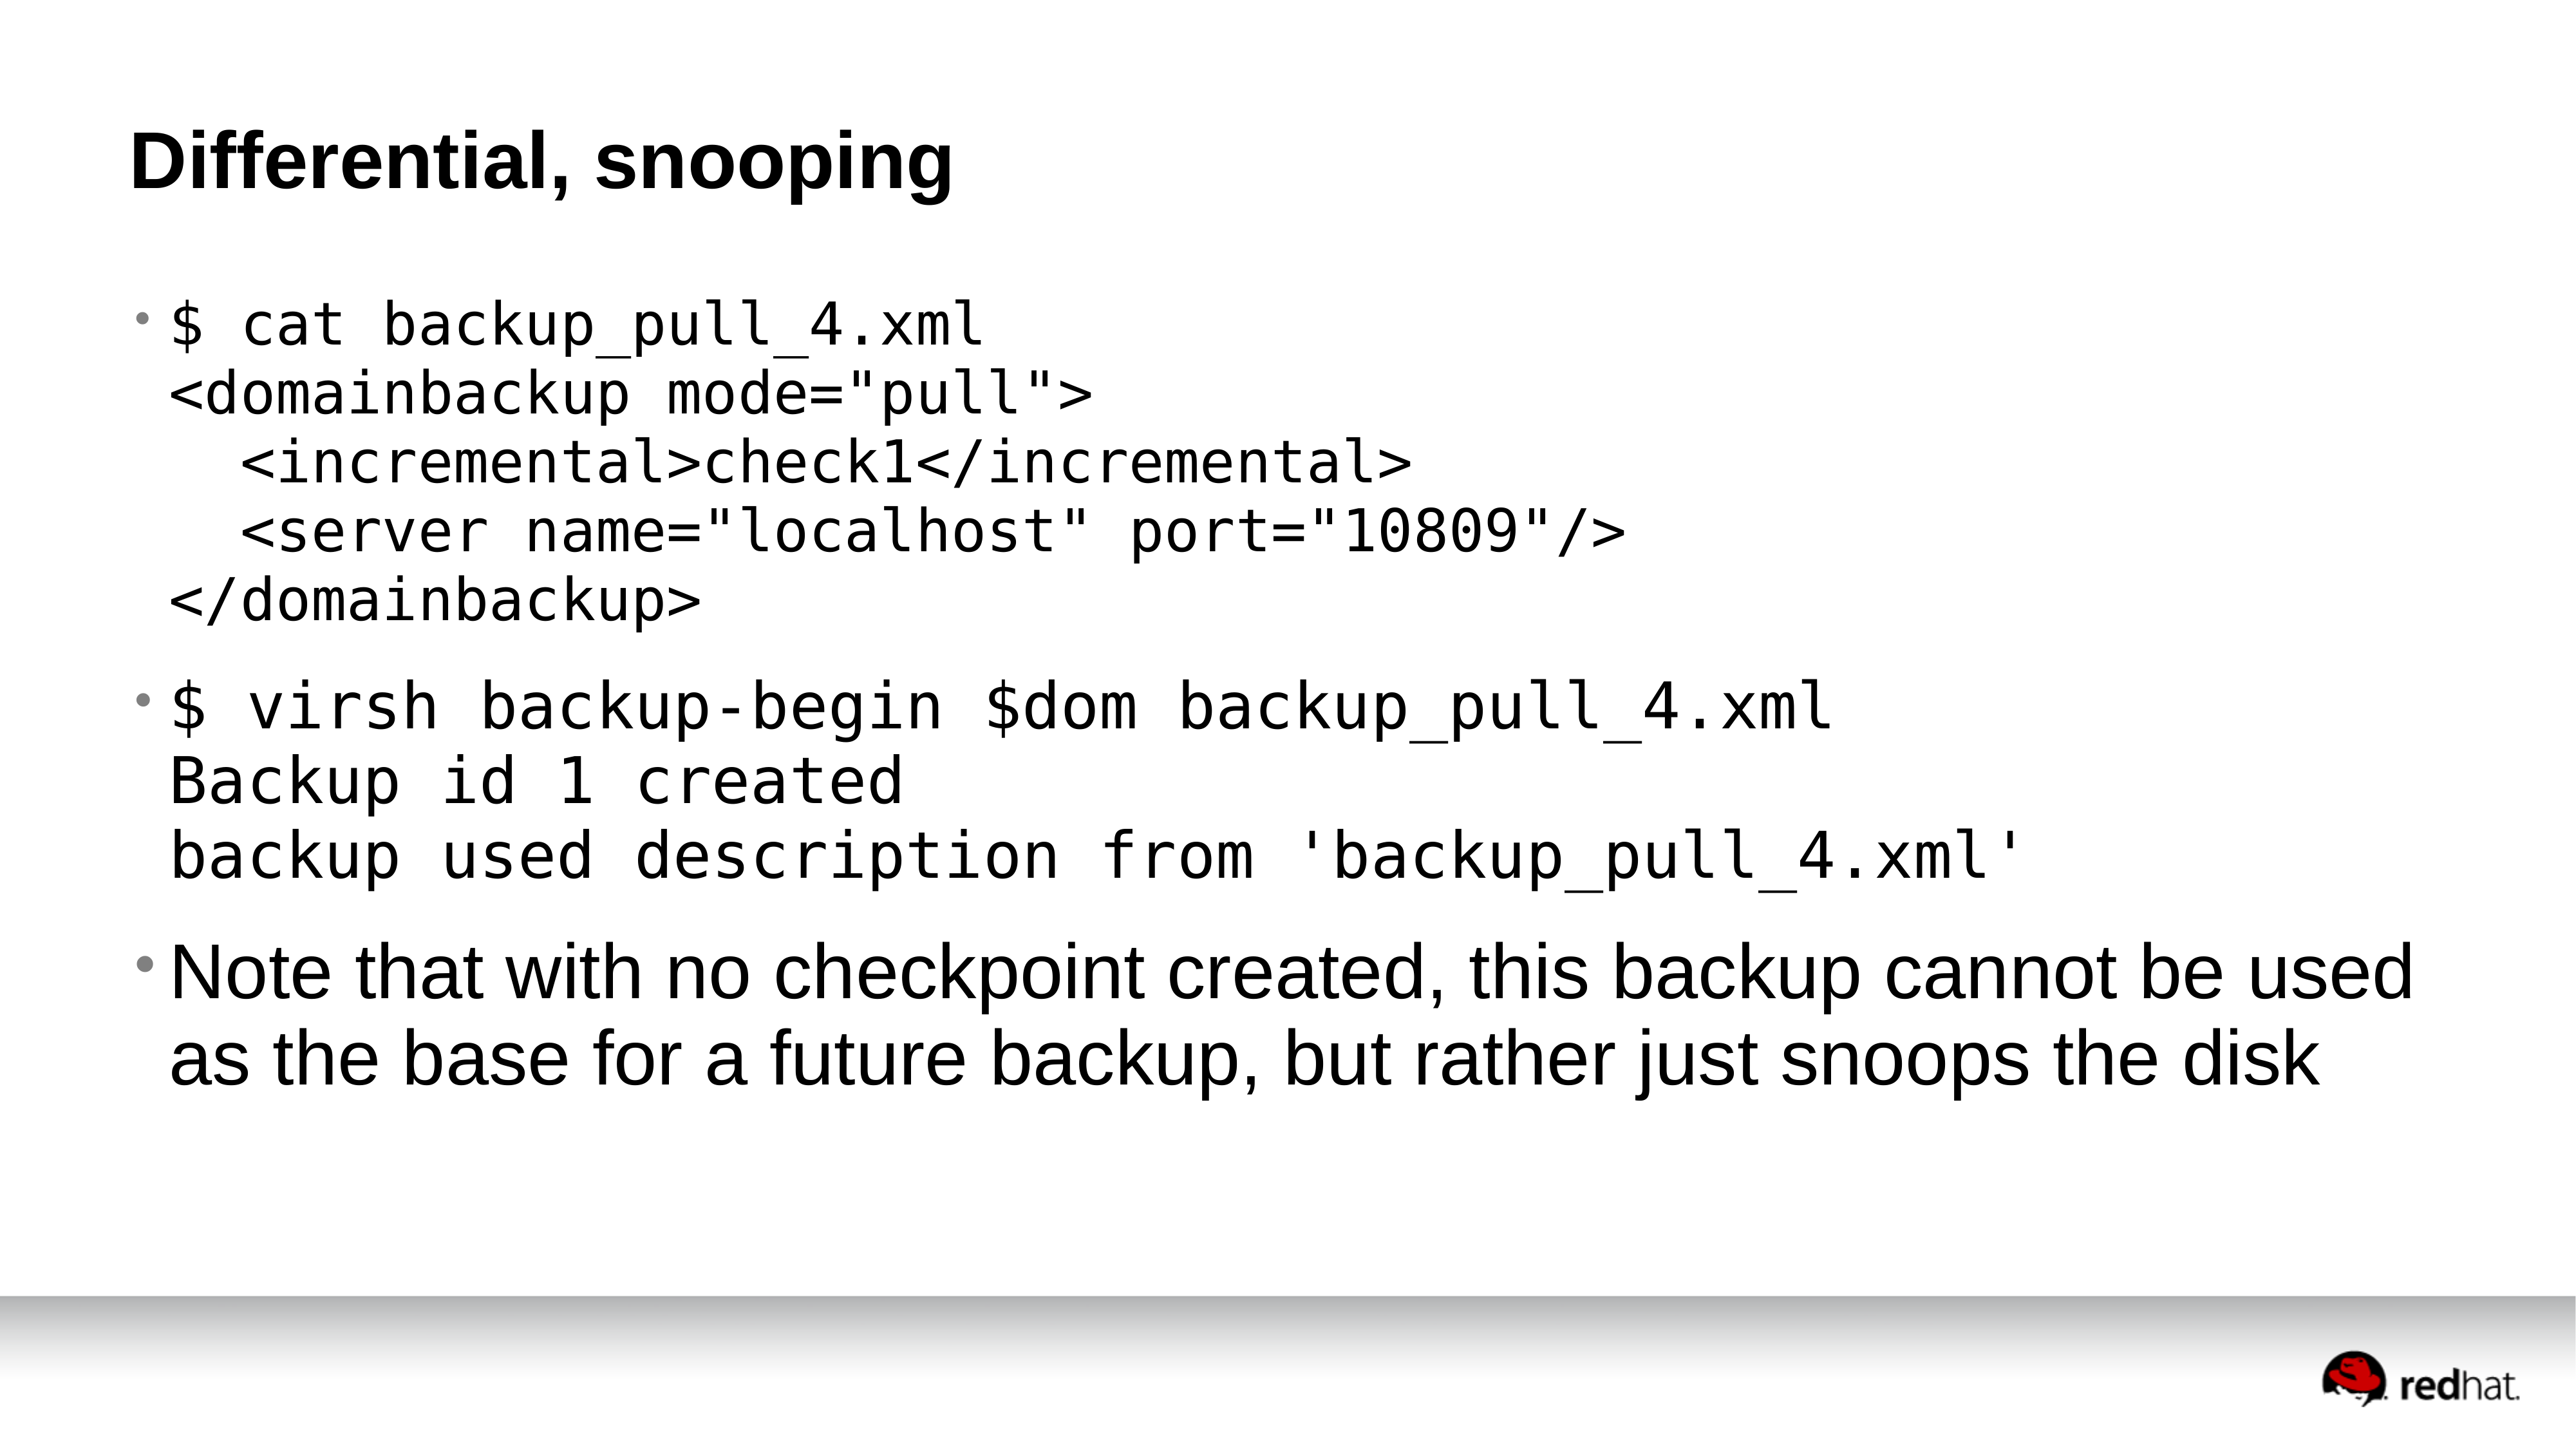

# Differential, snooping
$ cat backup_pull_4.xml
<domainbackup mode="pull">
 <incremental>check1</incremental>
 <server name="localhost" port="10809"/>
</domainbackup>
$ virsh backup-begin $dom backup_pull_4.xml
Backup id 1 created
backup used description from 'backup_pull_4.xml'
Note that with no checkpoint created, this backup cannot be used as the base for a future backup, but rather just snoops the disk